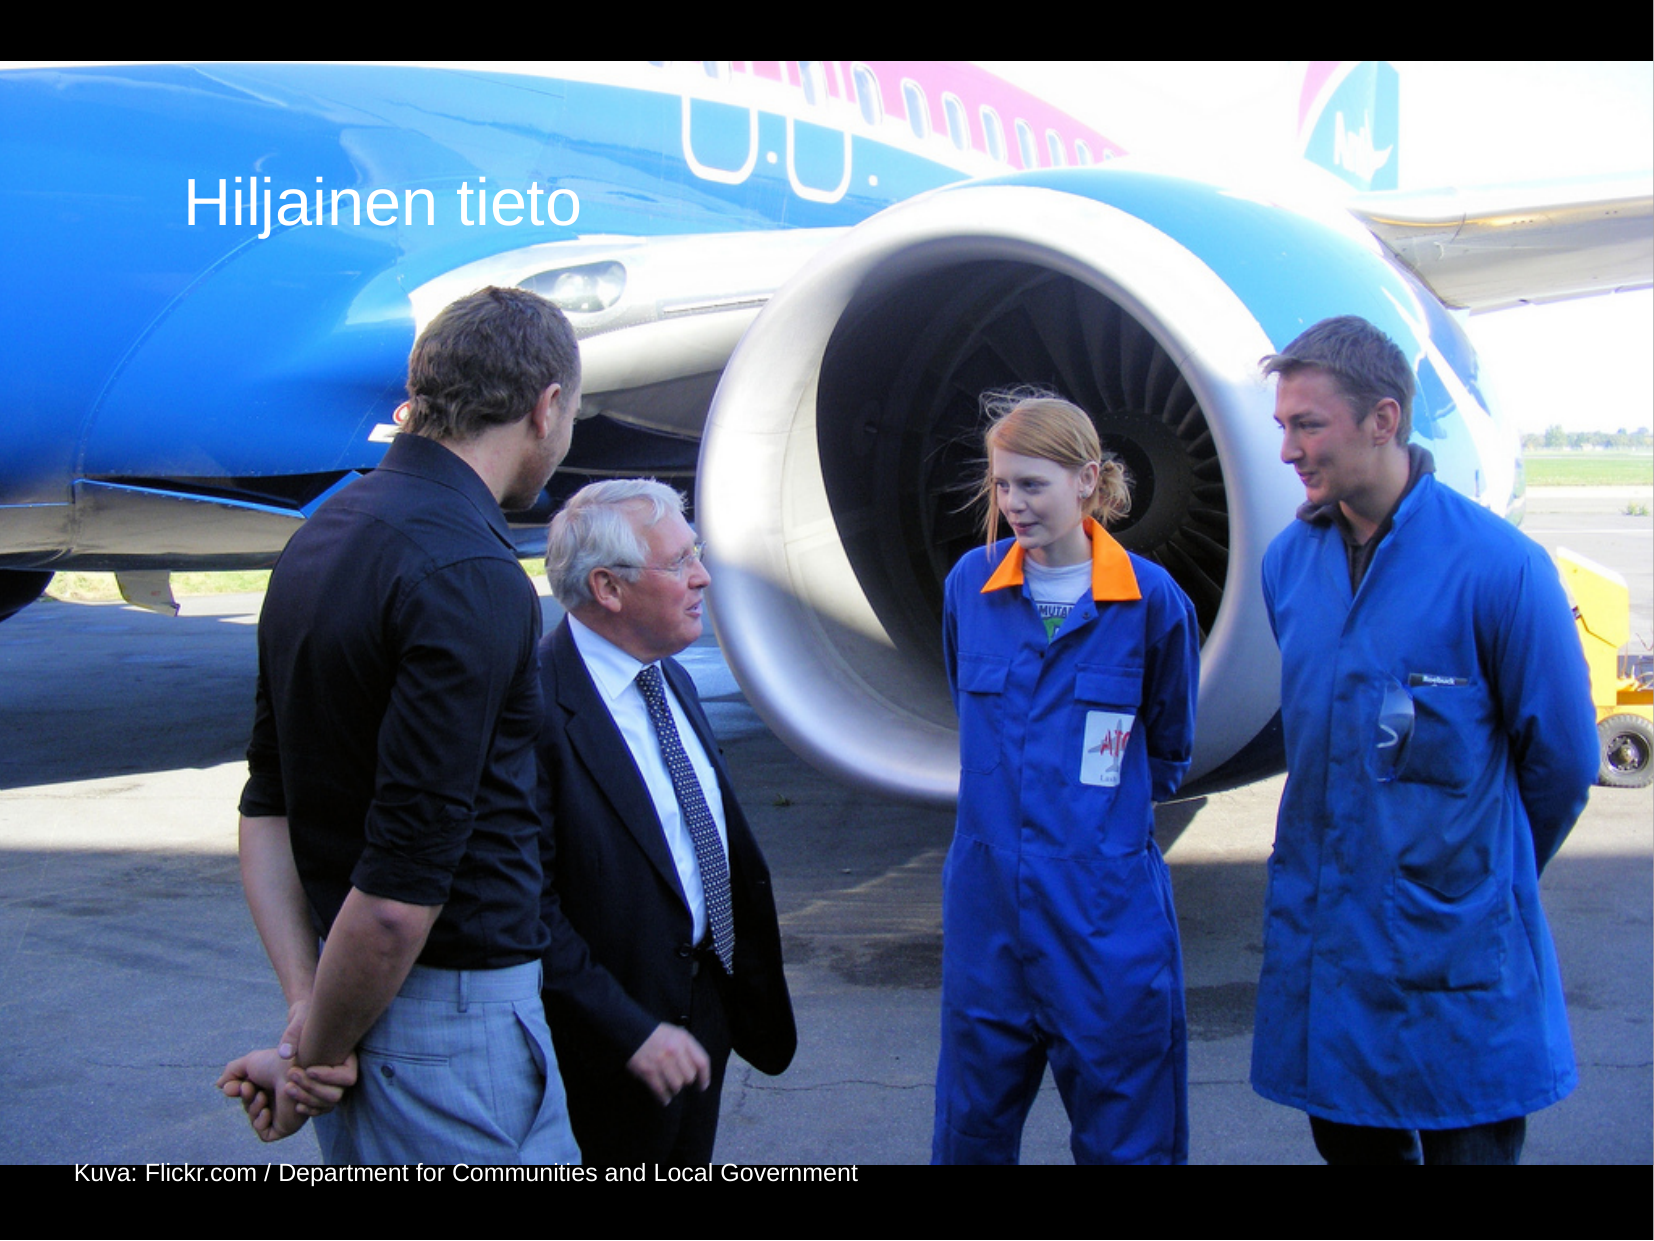

Hiljainen tieto
Kuva: Flickr.com / Department for Communities and Local Government